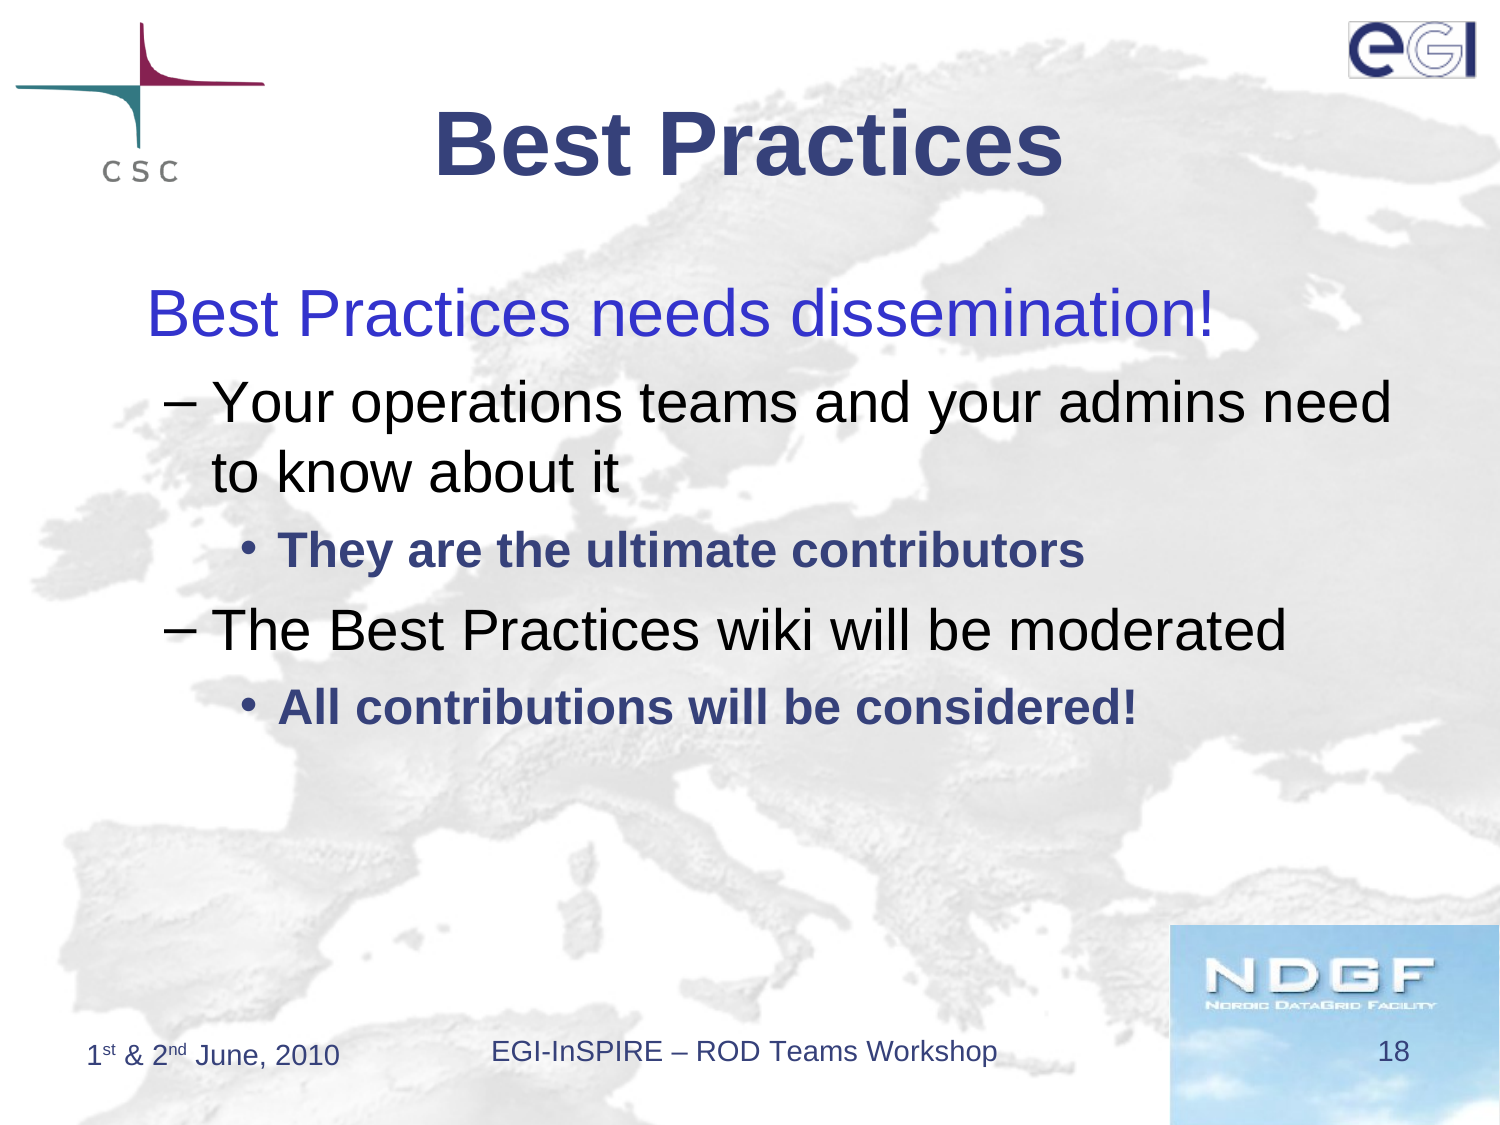

# Best Practices
Best Practices needs dissemination!
Your operations teams and your admins need to know about it
They are the ultimate contributors
The Best Practices wiki will be moderated
All contributions will be considered!
18